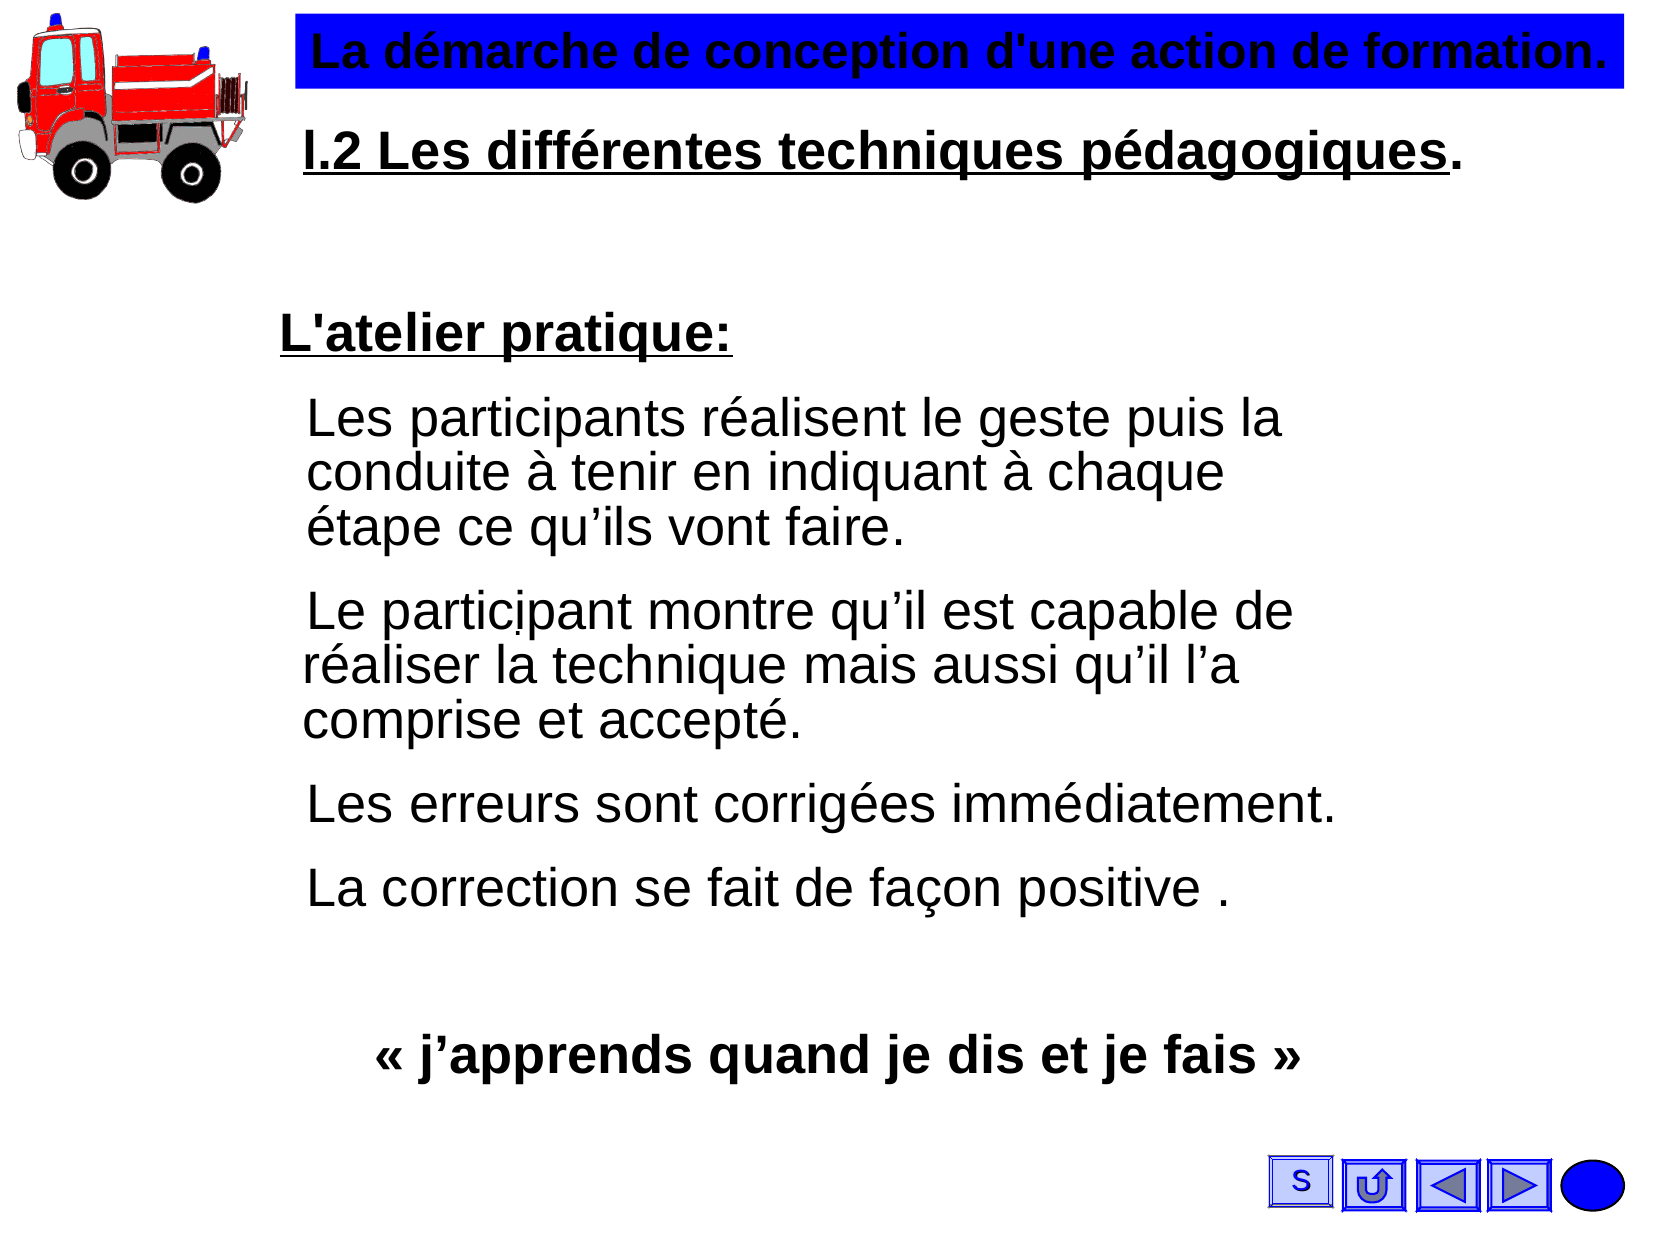

La démarche de conception d'une action de formation.
l.2 Les différentes techniques pédagogiques.
# L'atelier pratique:
 Les participants réalisent le geste puis la conduite à tenir en indiquant à chaque étape ce qu’ils vont faire.
 Le participant montre qu’il est capable de réaliser la technique mais aussi qu’il l’a comprise et accepté.
 Les erreurs sont corrigées immédiatement.
 La correction se fait de façon positive .
« j’apprends quand je dis et je fais »
.